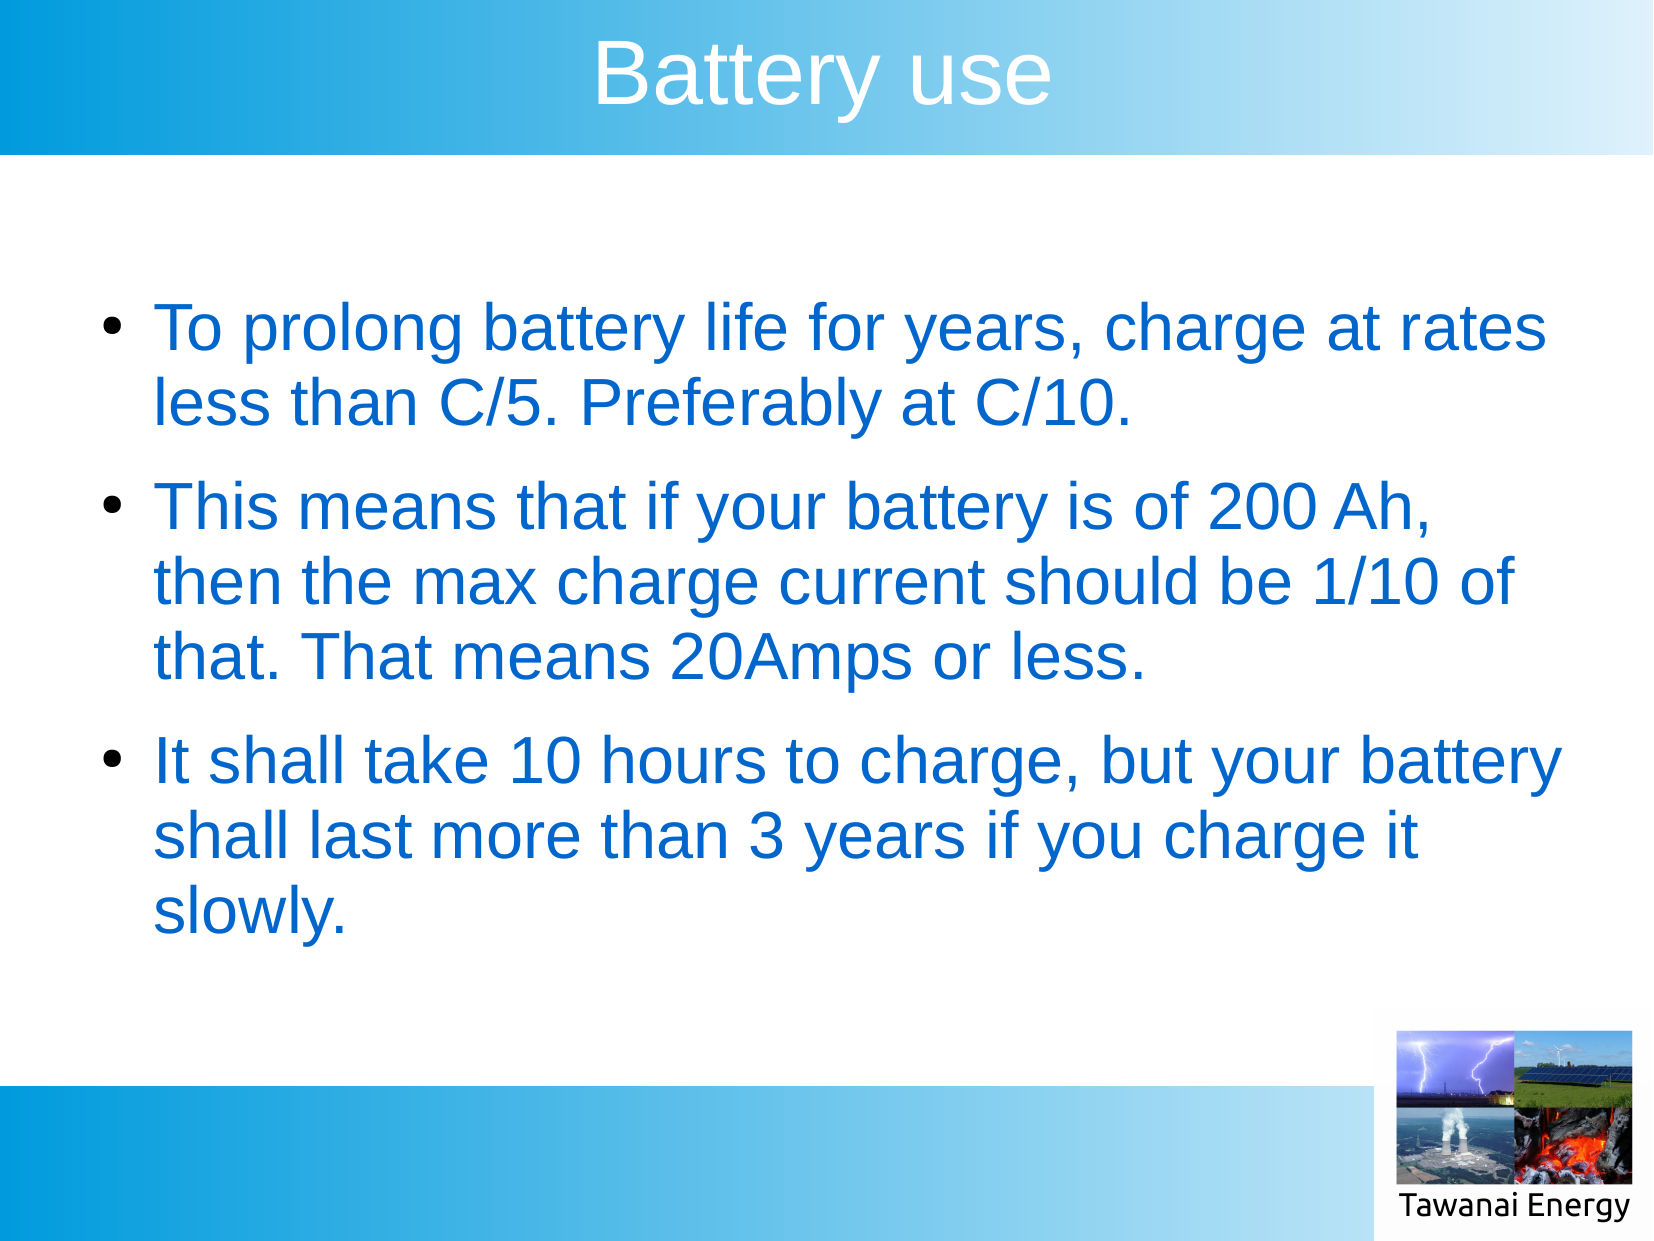

# Battery use
To prolong battery life for years, charge at rates less than C/5. Preferably at C/10.
This means that if your battery is of 200 Ah, then the max charge current should be 1/10 of that. That means 20Amps or less.
It shall take 10 hours to charge, but your battery shall last more than 3 years if you charge it slowly.